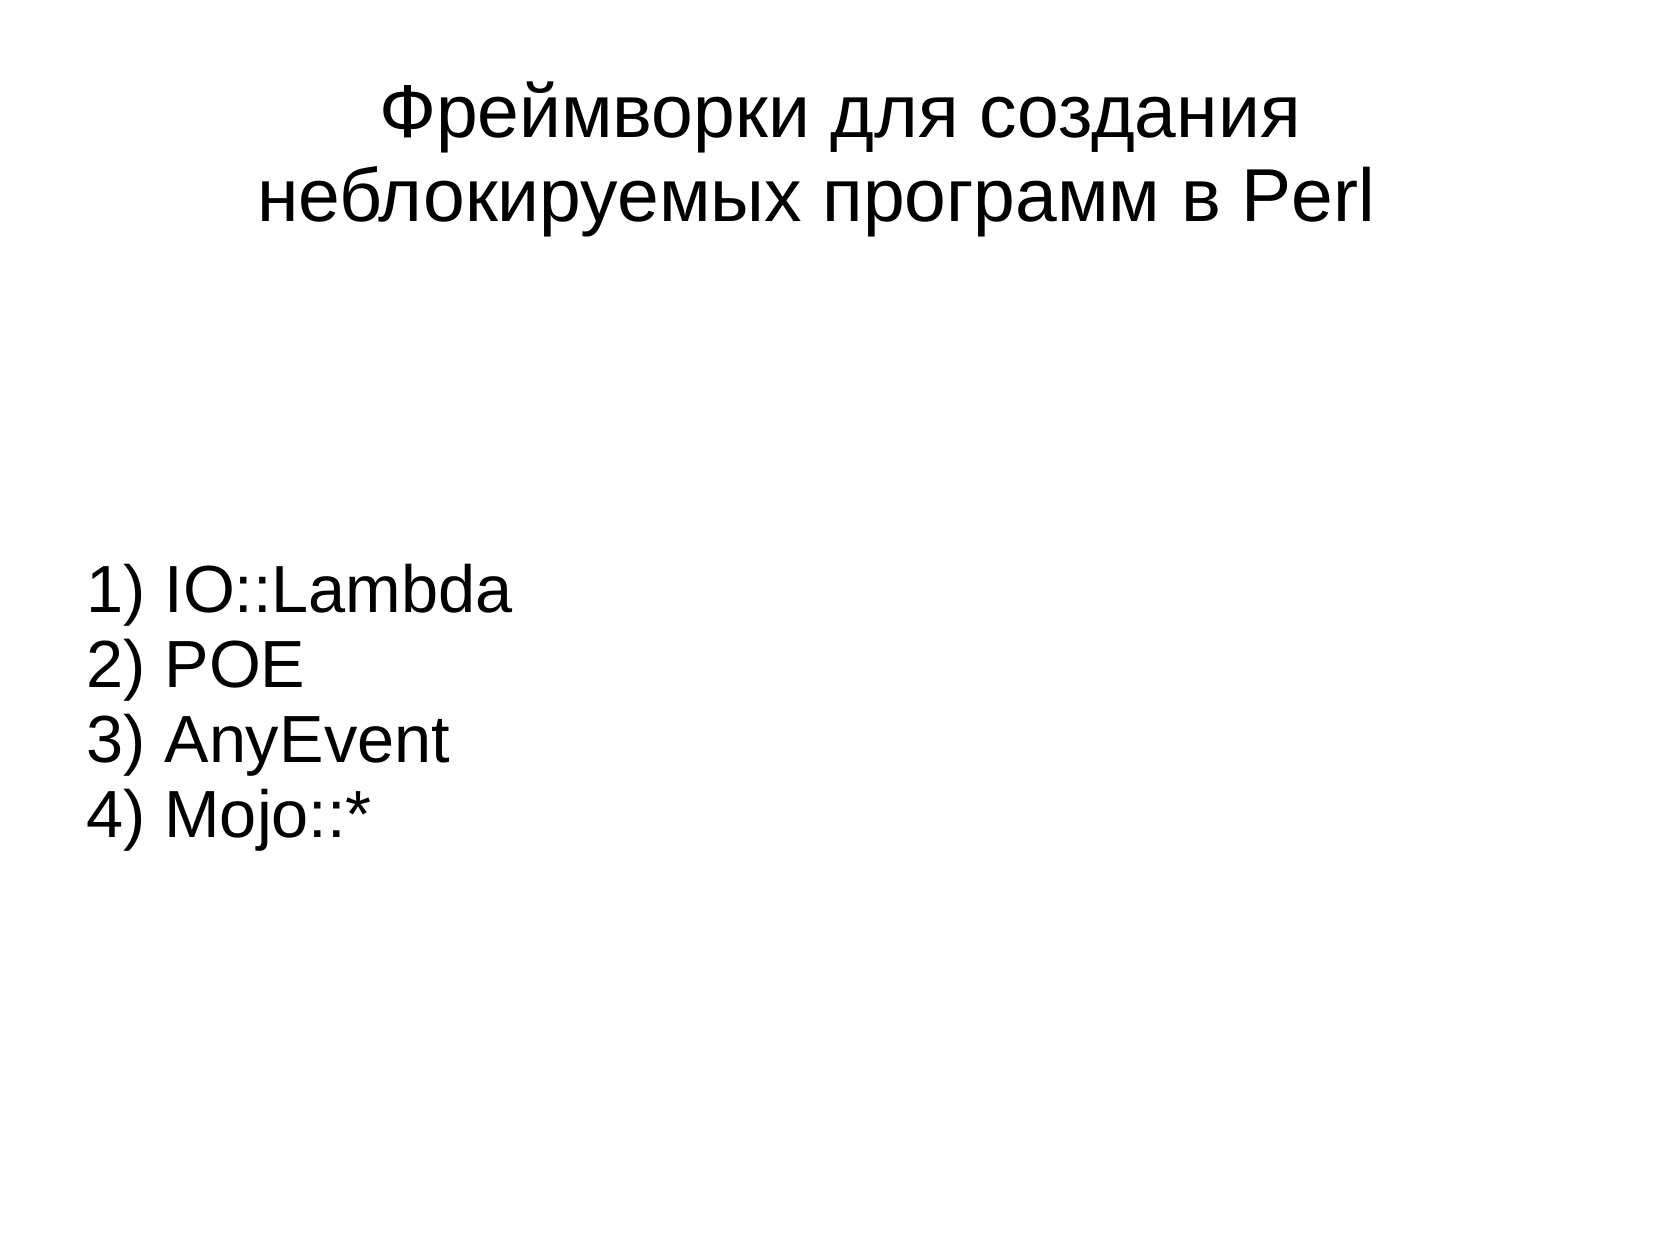

# Фреймворки для создания неблокируемых программ в Perl
 IO::Lambda
 POE
 AnyEvent
 Mojo::*